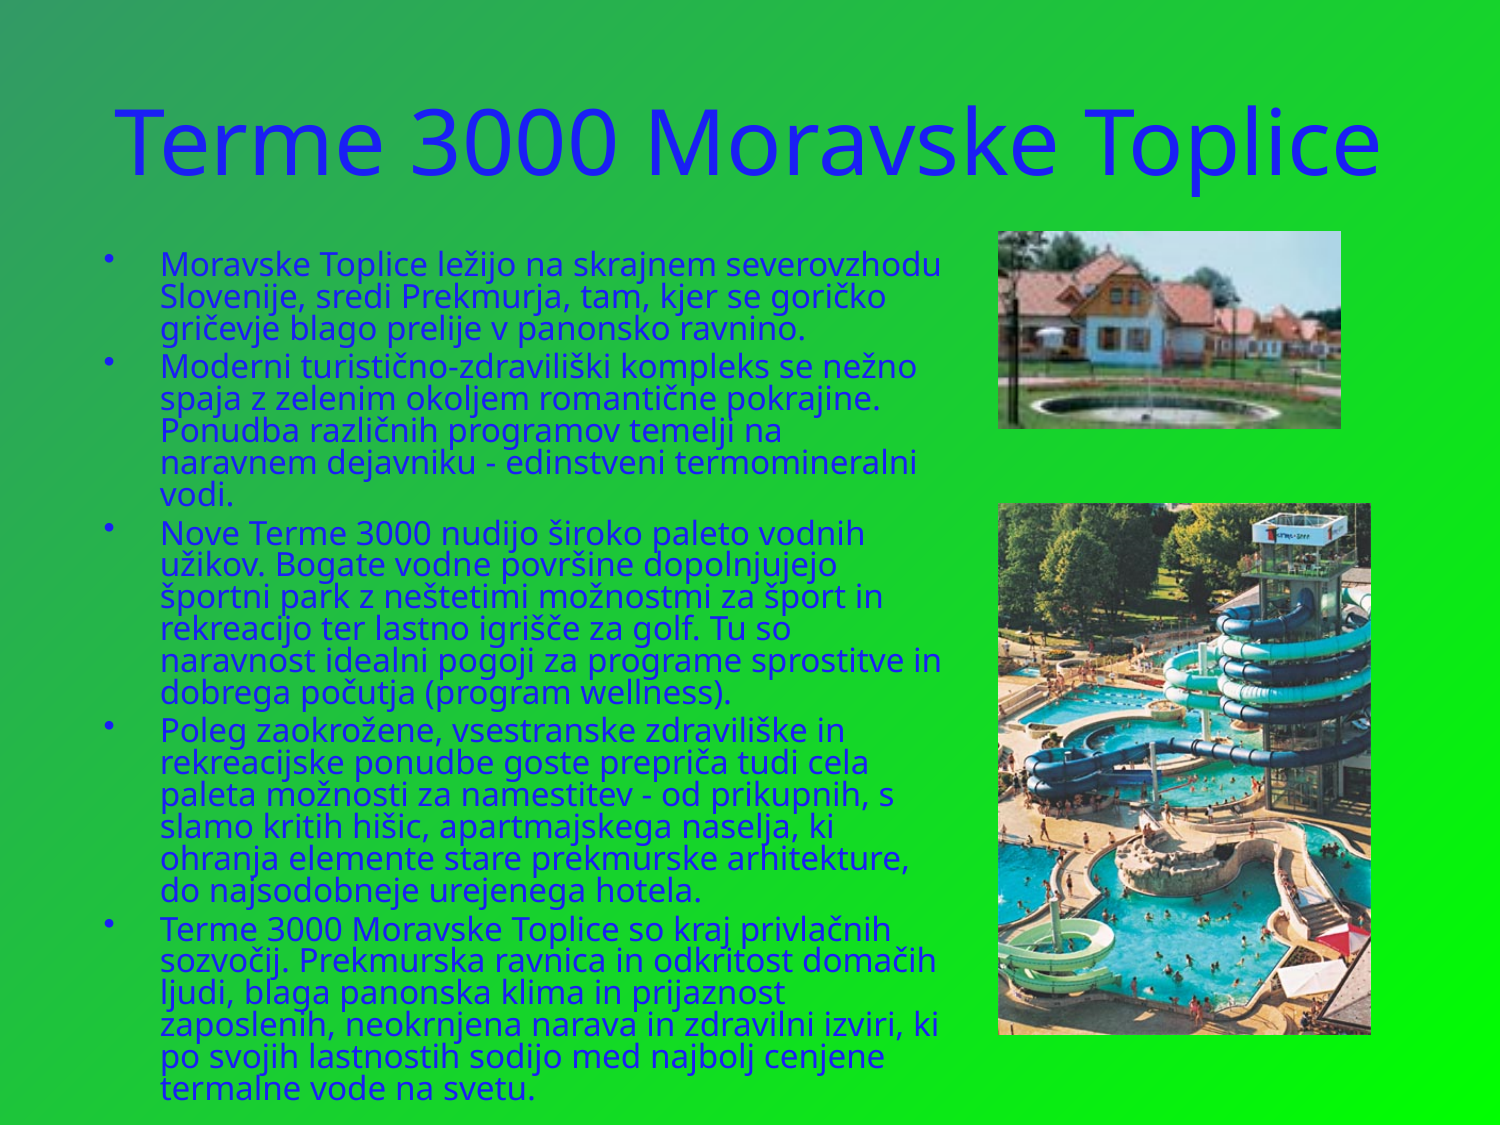

# Terme 3000 Moravske Toplice
Moravske Toplice ležijo na skrajnem severovzhodu Slovenije, sredi Prekmurja, tam, kjer se goričko gričevje blago prelije v panonsko ravnino.
Moderni turistično-zdraviliški kompleks se nežno spaja z zelenim okoljem romantične pokrajine. Ponudba različnih programov temelji na naravnem dejavniku - edinstveni termomineralni vodi.
Nove Terme 3000 nudijo široko paleto vodnih užikov. Bogate vodne površine dopolnjujejo športni park z neštetimi možnostmi za šport in rekreacijo ter lastno igrišče za golf. Tu so naravnost idealni pogoji za programe sprostitve in dobrega počutja (program wellness).
Poleg zaokrožene, vsestranske zdraviliške in rekreacijske ponudbe goste prepriča tudi cela paleta možnosti za namestitev - od prikupnih, s slamo kritih hišic, apartmajskega naselja, ki ohranja elemente stare prekmurske arhitekture, do najsodobneje urejenega hotela.
Terme 3000 Moravske Toplice so kraj privlačnih sozvočij. Prekmurska ravnica in odkritost domačih ljudi, blaga panonska klima in prijaznost zaposlenih, neokrnjena narava in zdravilni izviri, ki po svojih lastnostih sodijo med najbolj cenjene termalne vode na svetu.